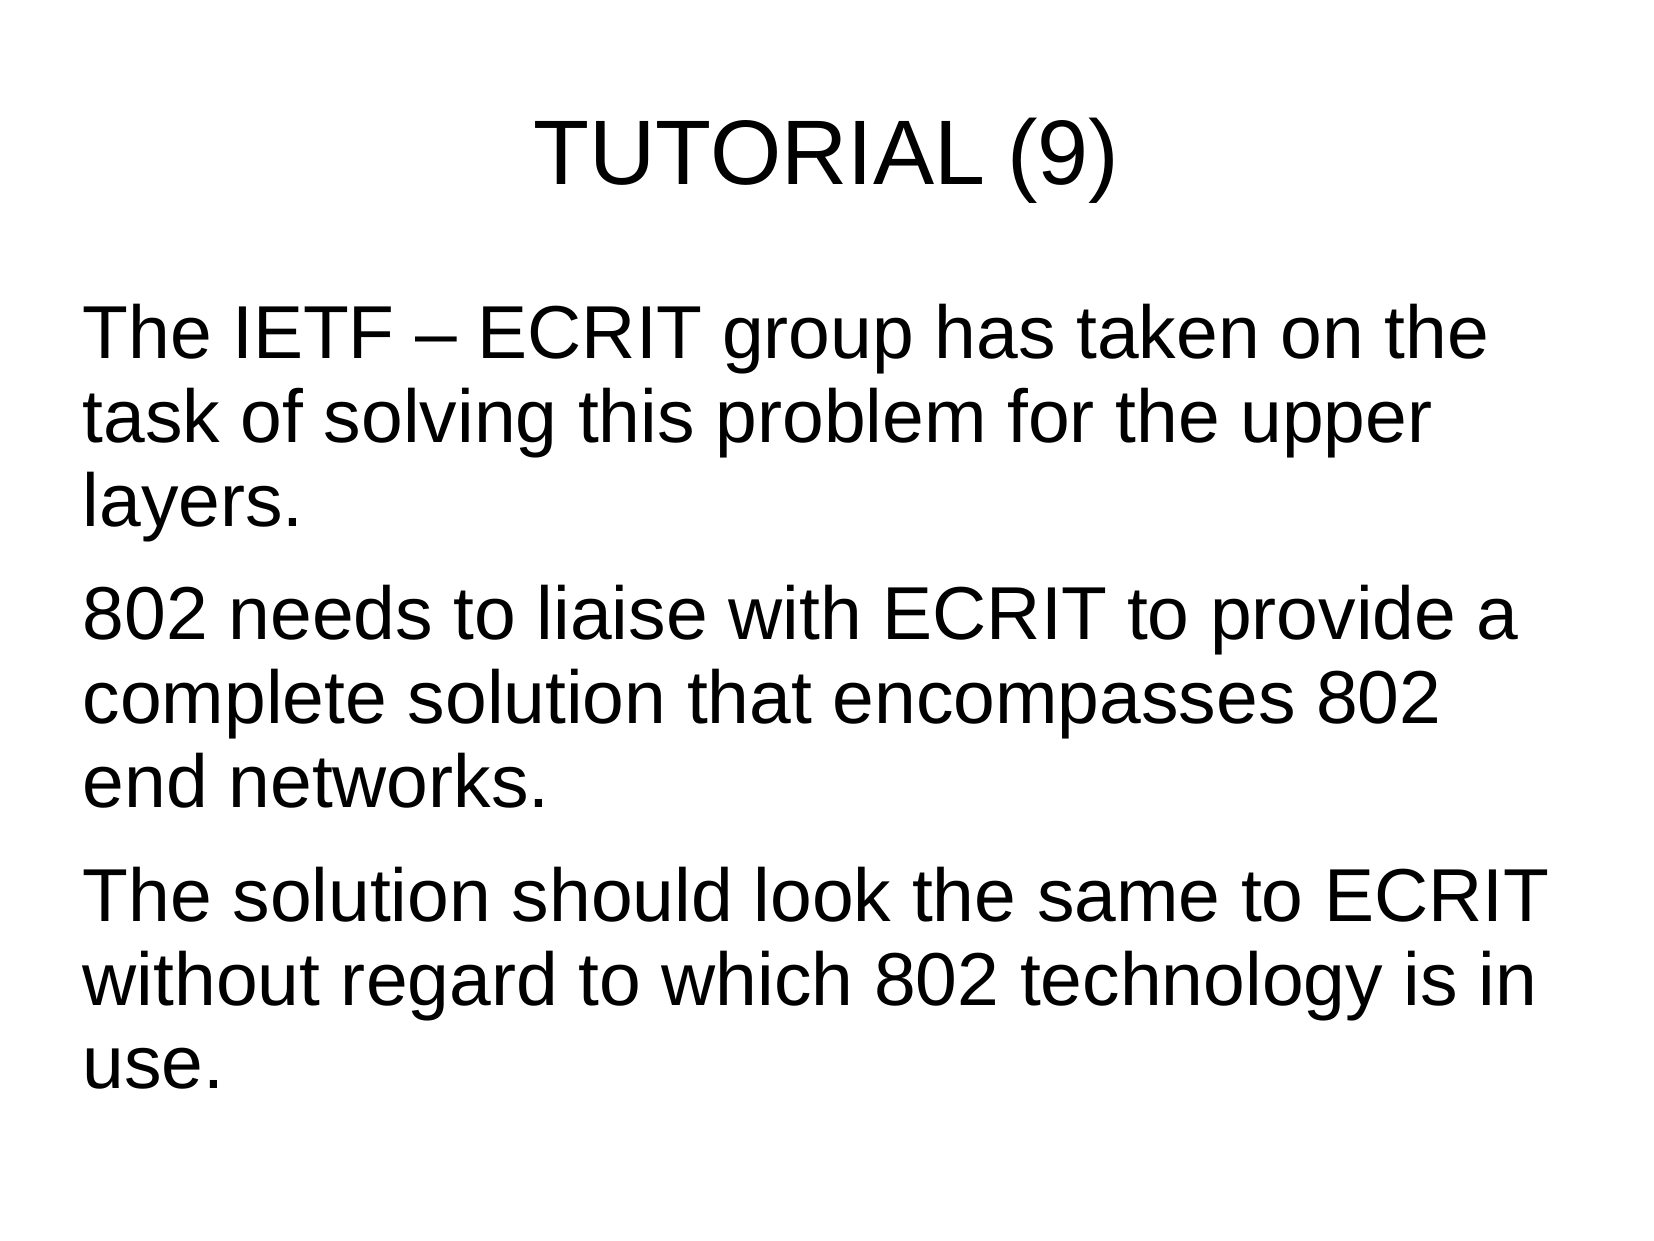

# TUTORIAL (9)
The IETF – ECRIT group has taken on the task of solving this problem for the upper layers.
802 needs to liaise with ECRIT to provide a complete solution that encompasses 802 end networks.
The solution should look the same to ECRIT without regard to which 802 technology is in use.